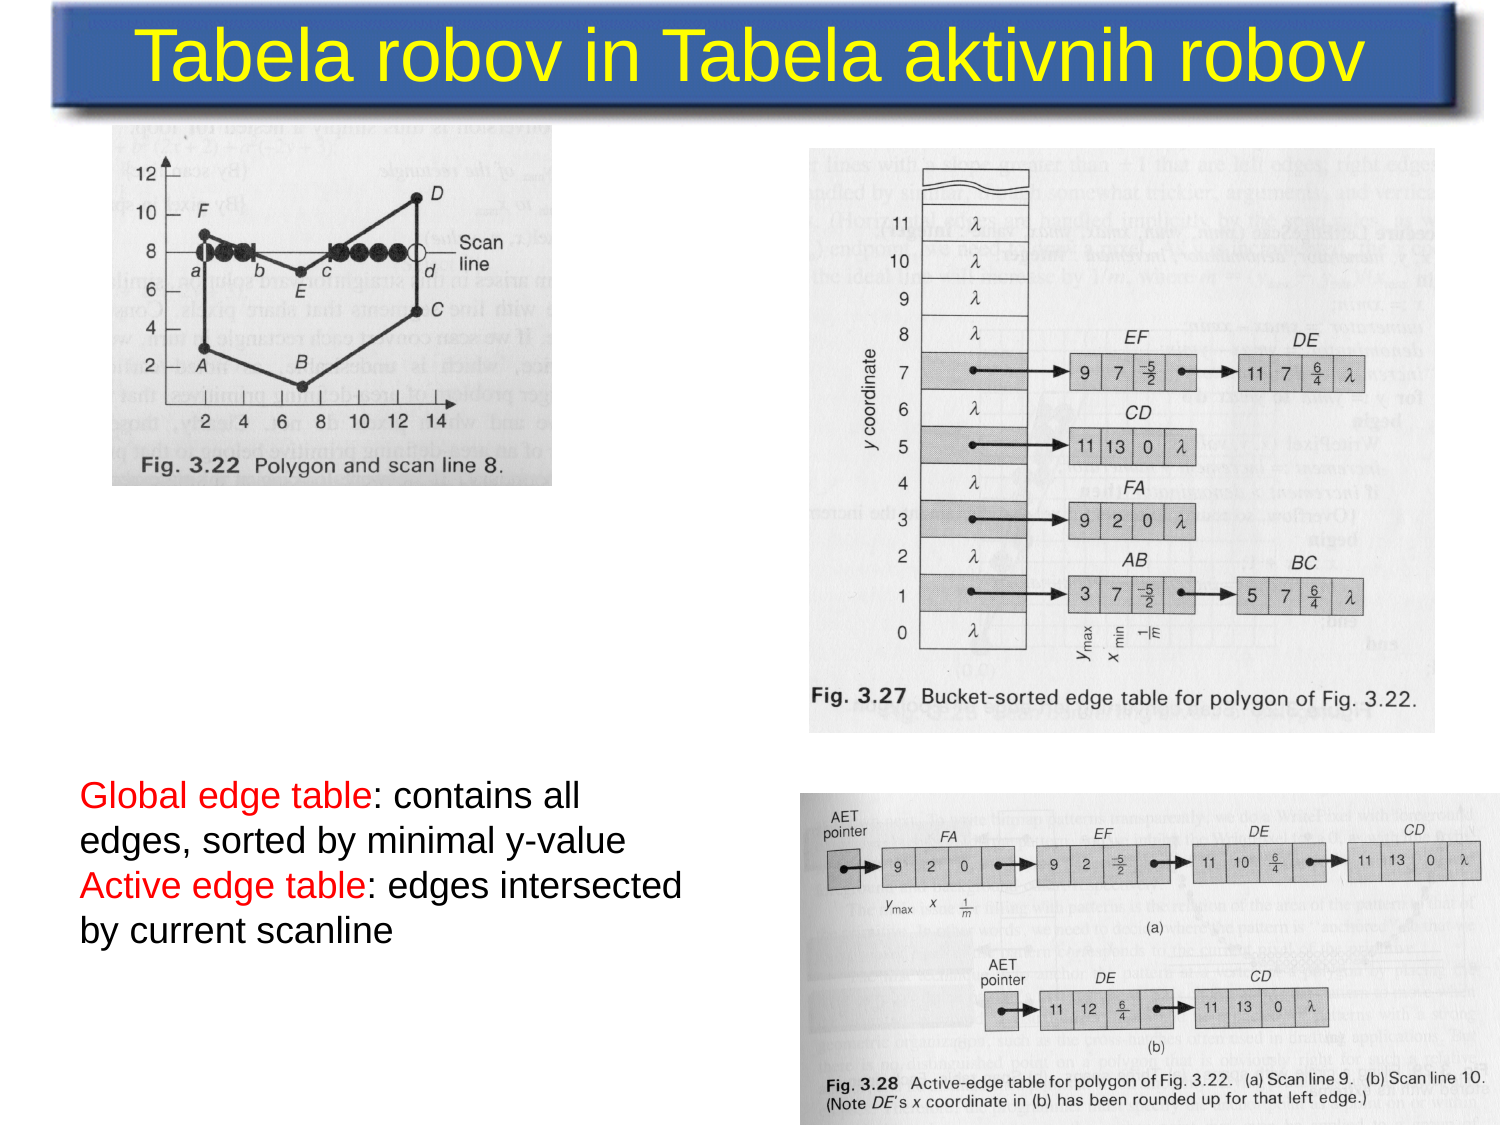

# Tabela robov in Tabela aktivnih robov
Global edge table: contains all edges, sorted by minimal y-value
Active edge table: edges intersected by current scanline